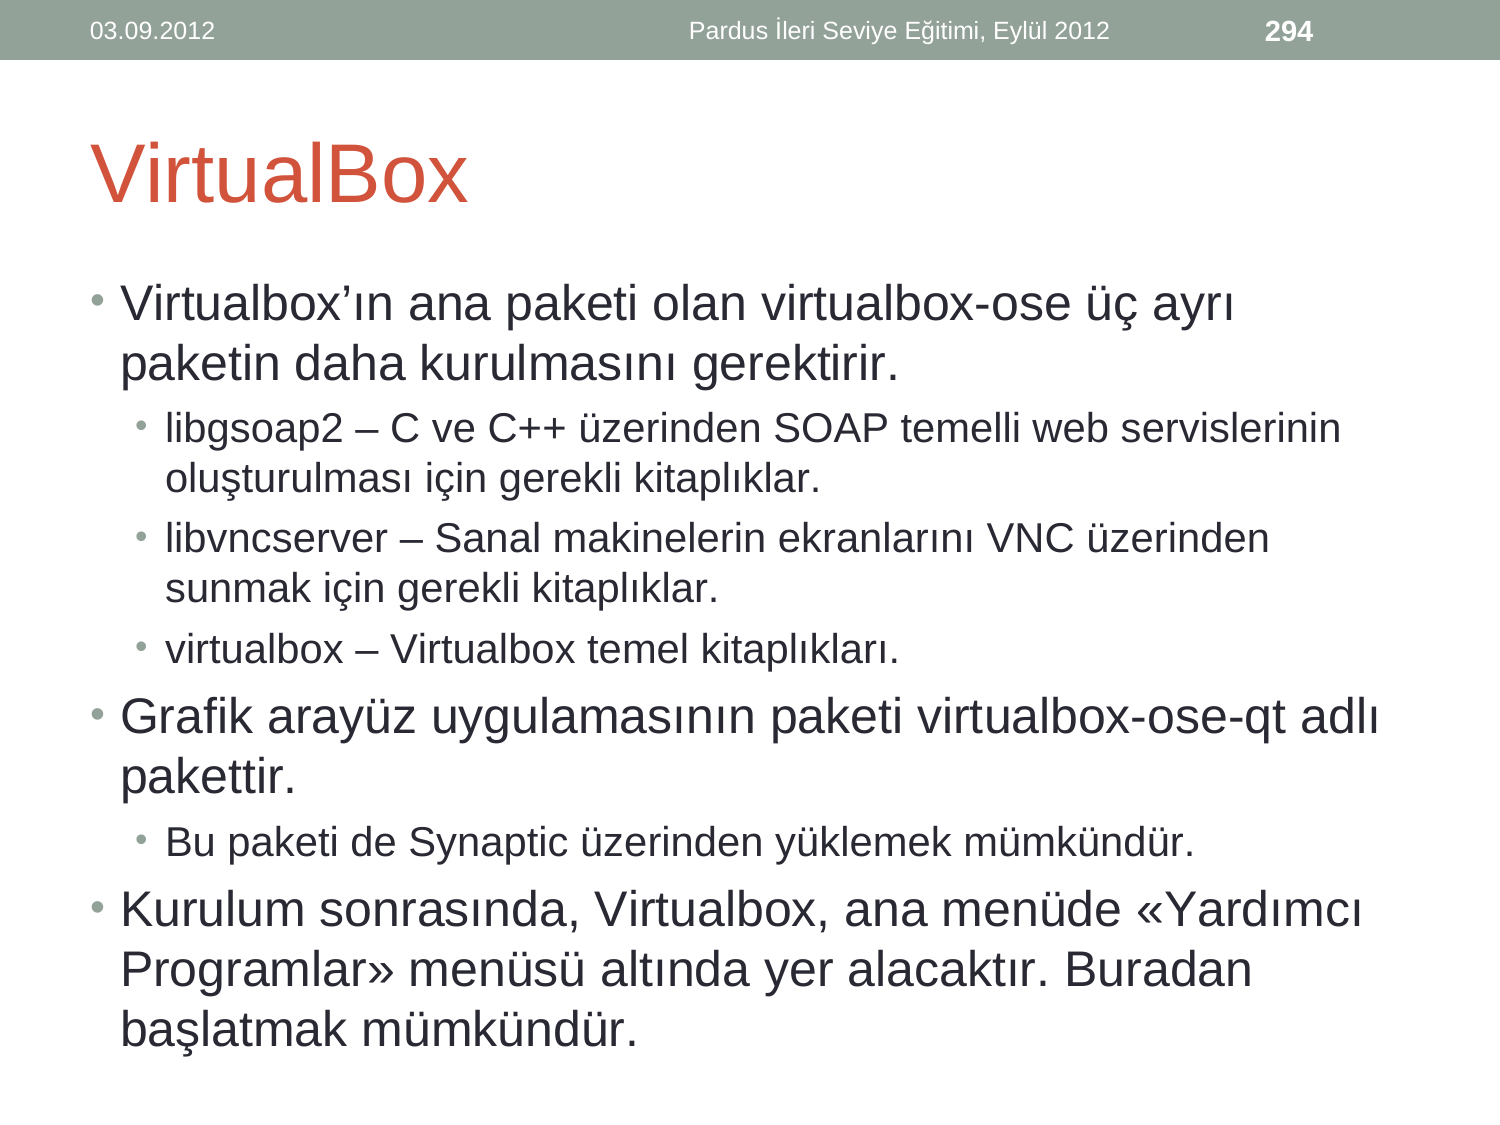

03.09.2012
Pardus İleri Seviye Eğitimi, Eylül 2012
# VirtualBox
Virtualbox’ın ana paketi olan virtualbox-ose üç ayrı paketin daha kurulmasını gerektirir.
libgsoap2 – C ve C++ üzerinden SOAP temelli web servislerinin oluşturulması için gerekli kitaplıklar.
libvncserver – Sanal makinelerin ekranlarını VNC üzerinden sunmak için gerekli kitaplıklar.
virtualbox – Virtualbox temel kitaplıkları.
Grafik arayüz uygulamasının paketi virtualbox-ose-qt adlı pakettir.
Bu paketi de Synaptic üzerinden yüklemek mümkündür.
Kurulum sonrasında, Virtualbox, ana menüde «Yardımcı Programlar» menüsü altında yer alacaktır. Buradan başlatmak mümkündür.